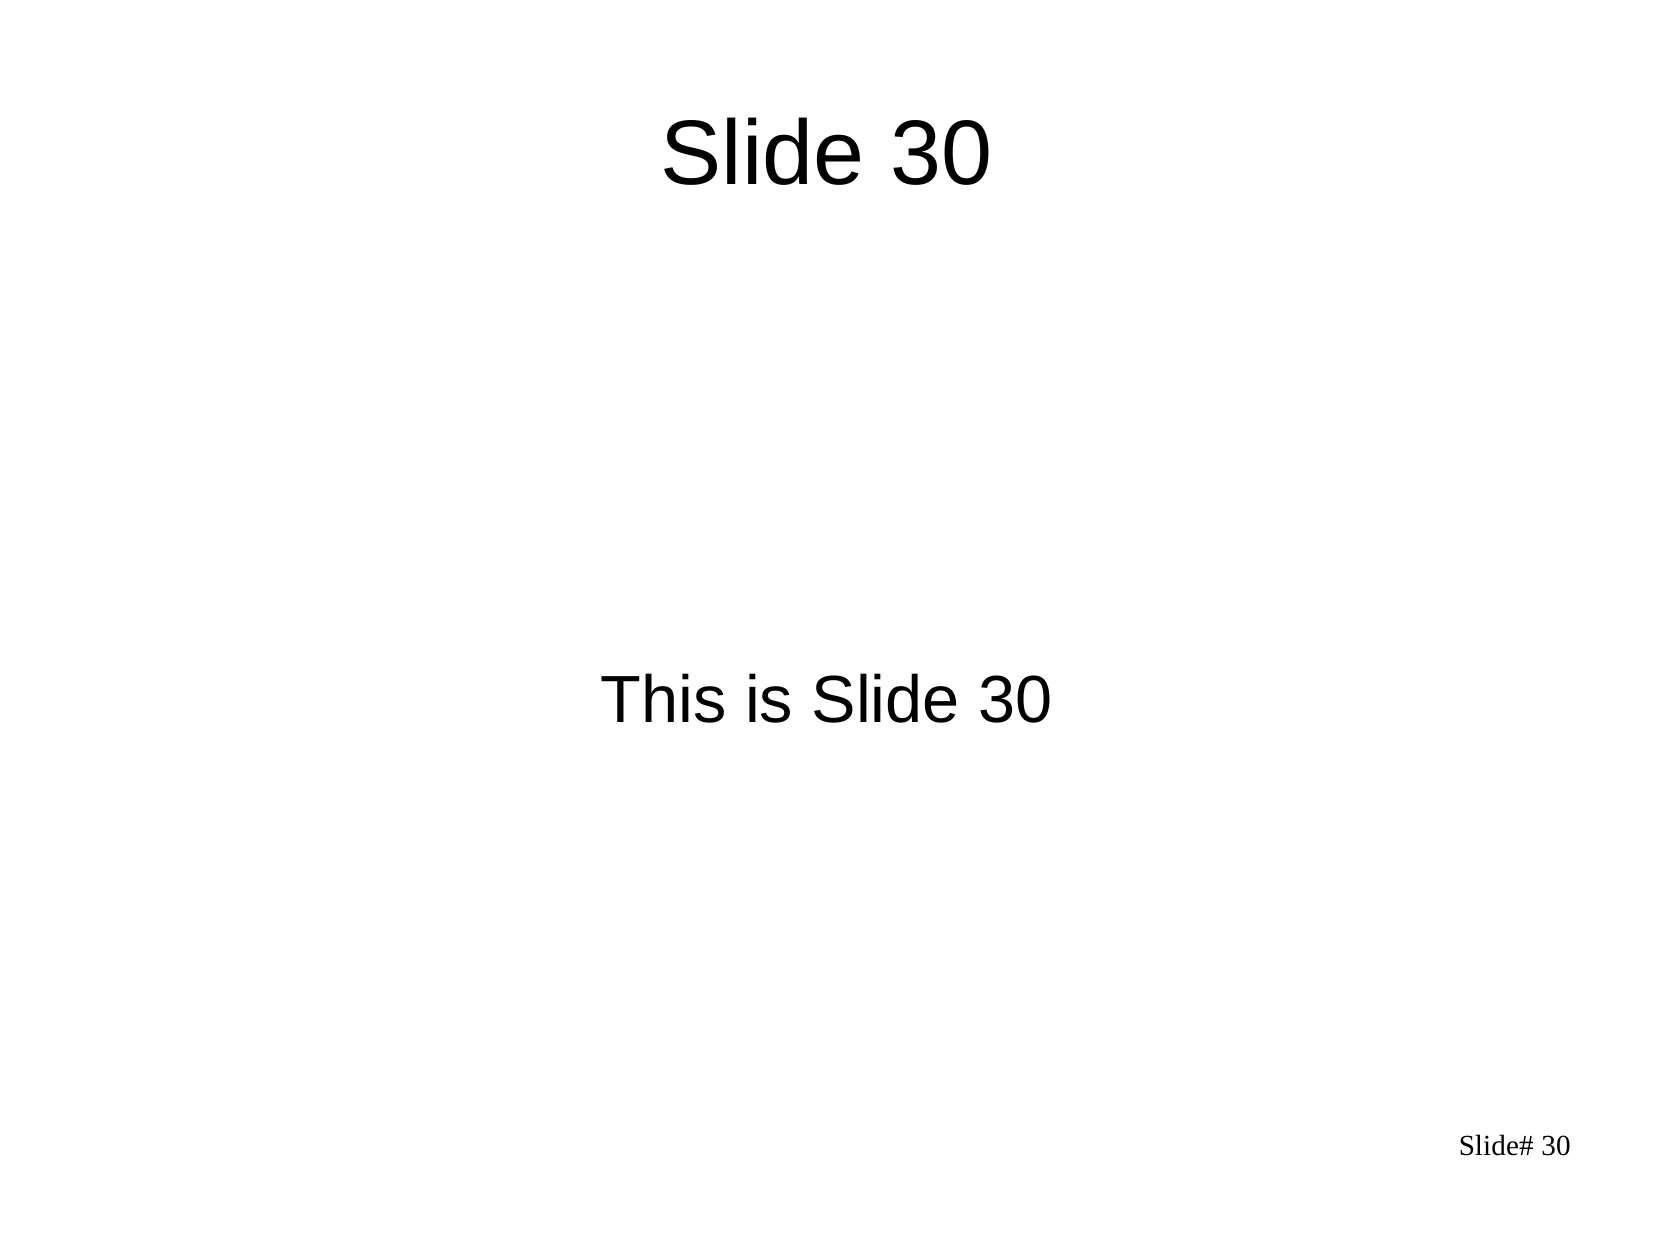

# Slide 30
This is Slide 30
30